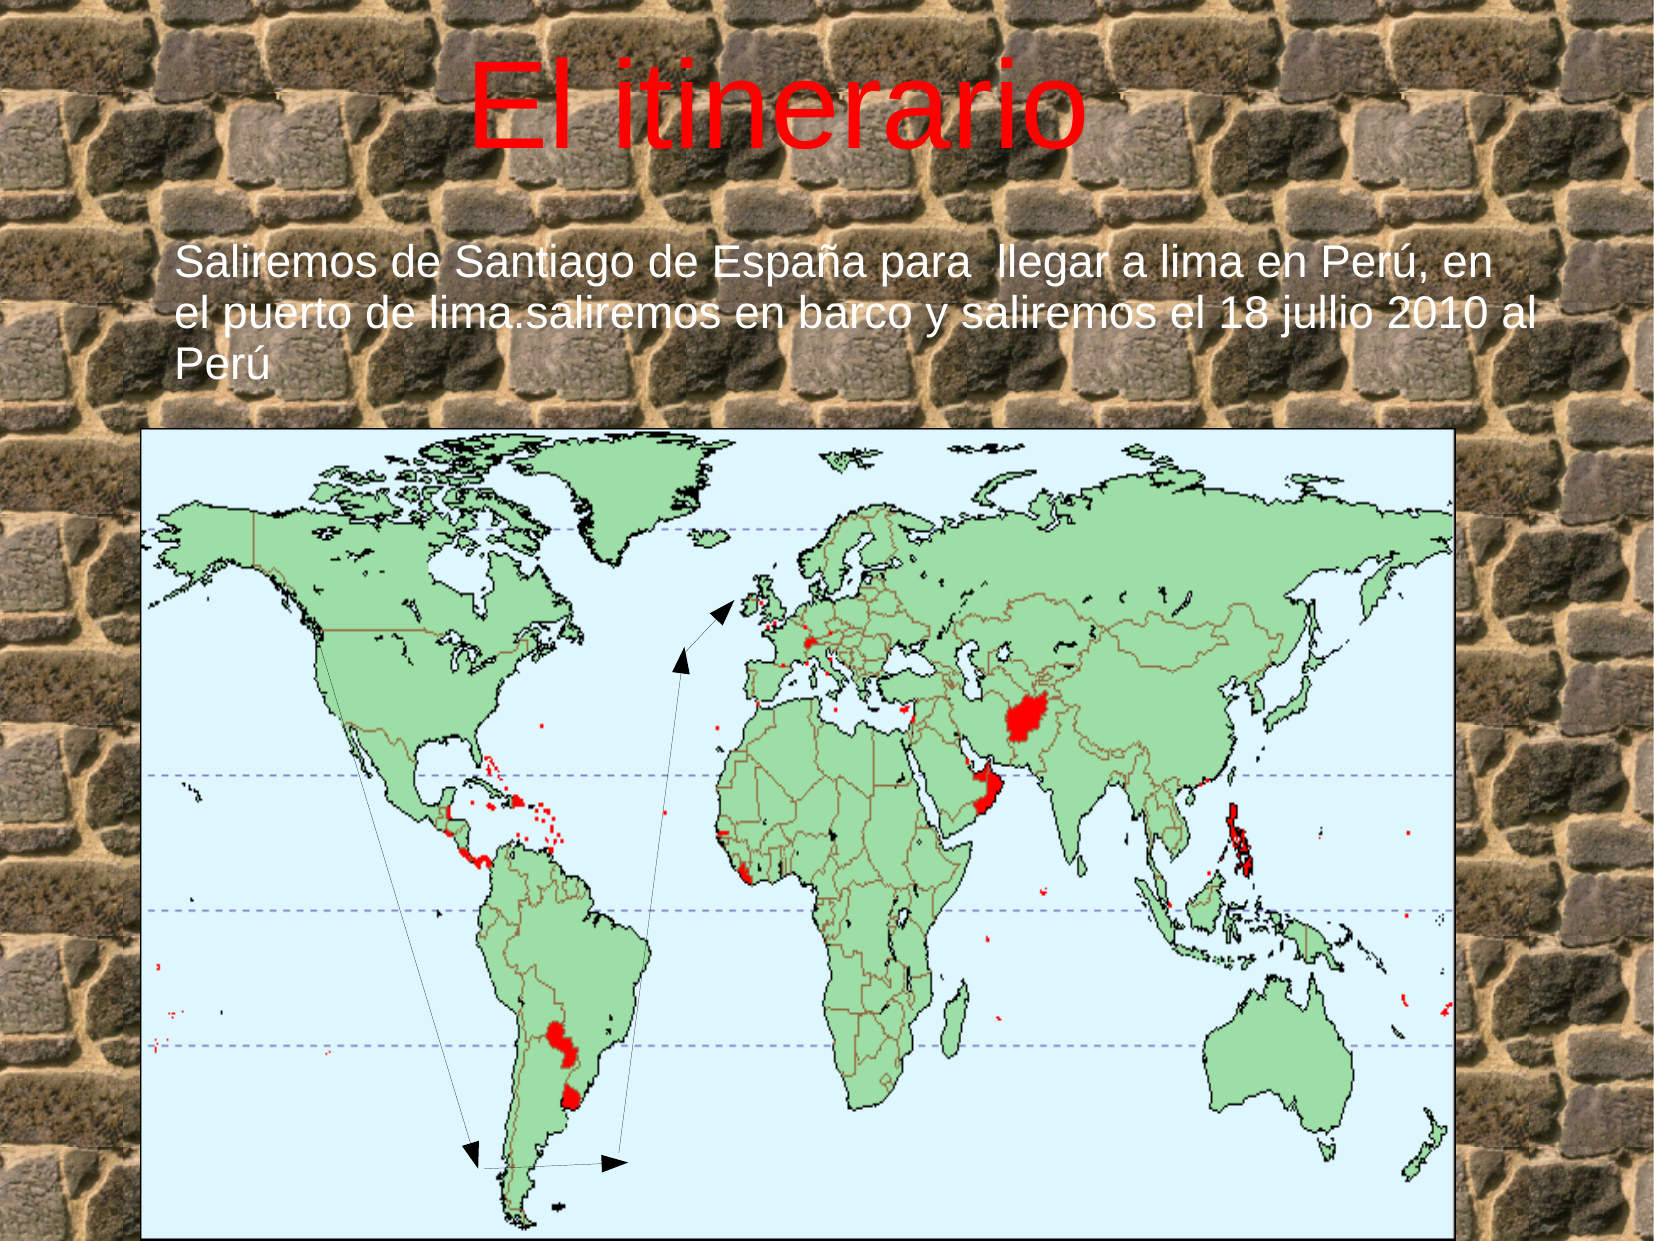

El itinerario
Saliremos de Santiago de España para llegar a lima en Perú, en el puerto de lima.saliremos en barco y saliremos el 18 jullio 2010 al Perú